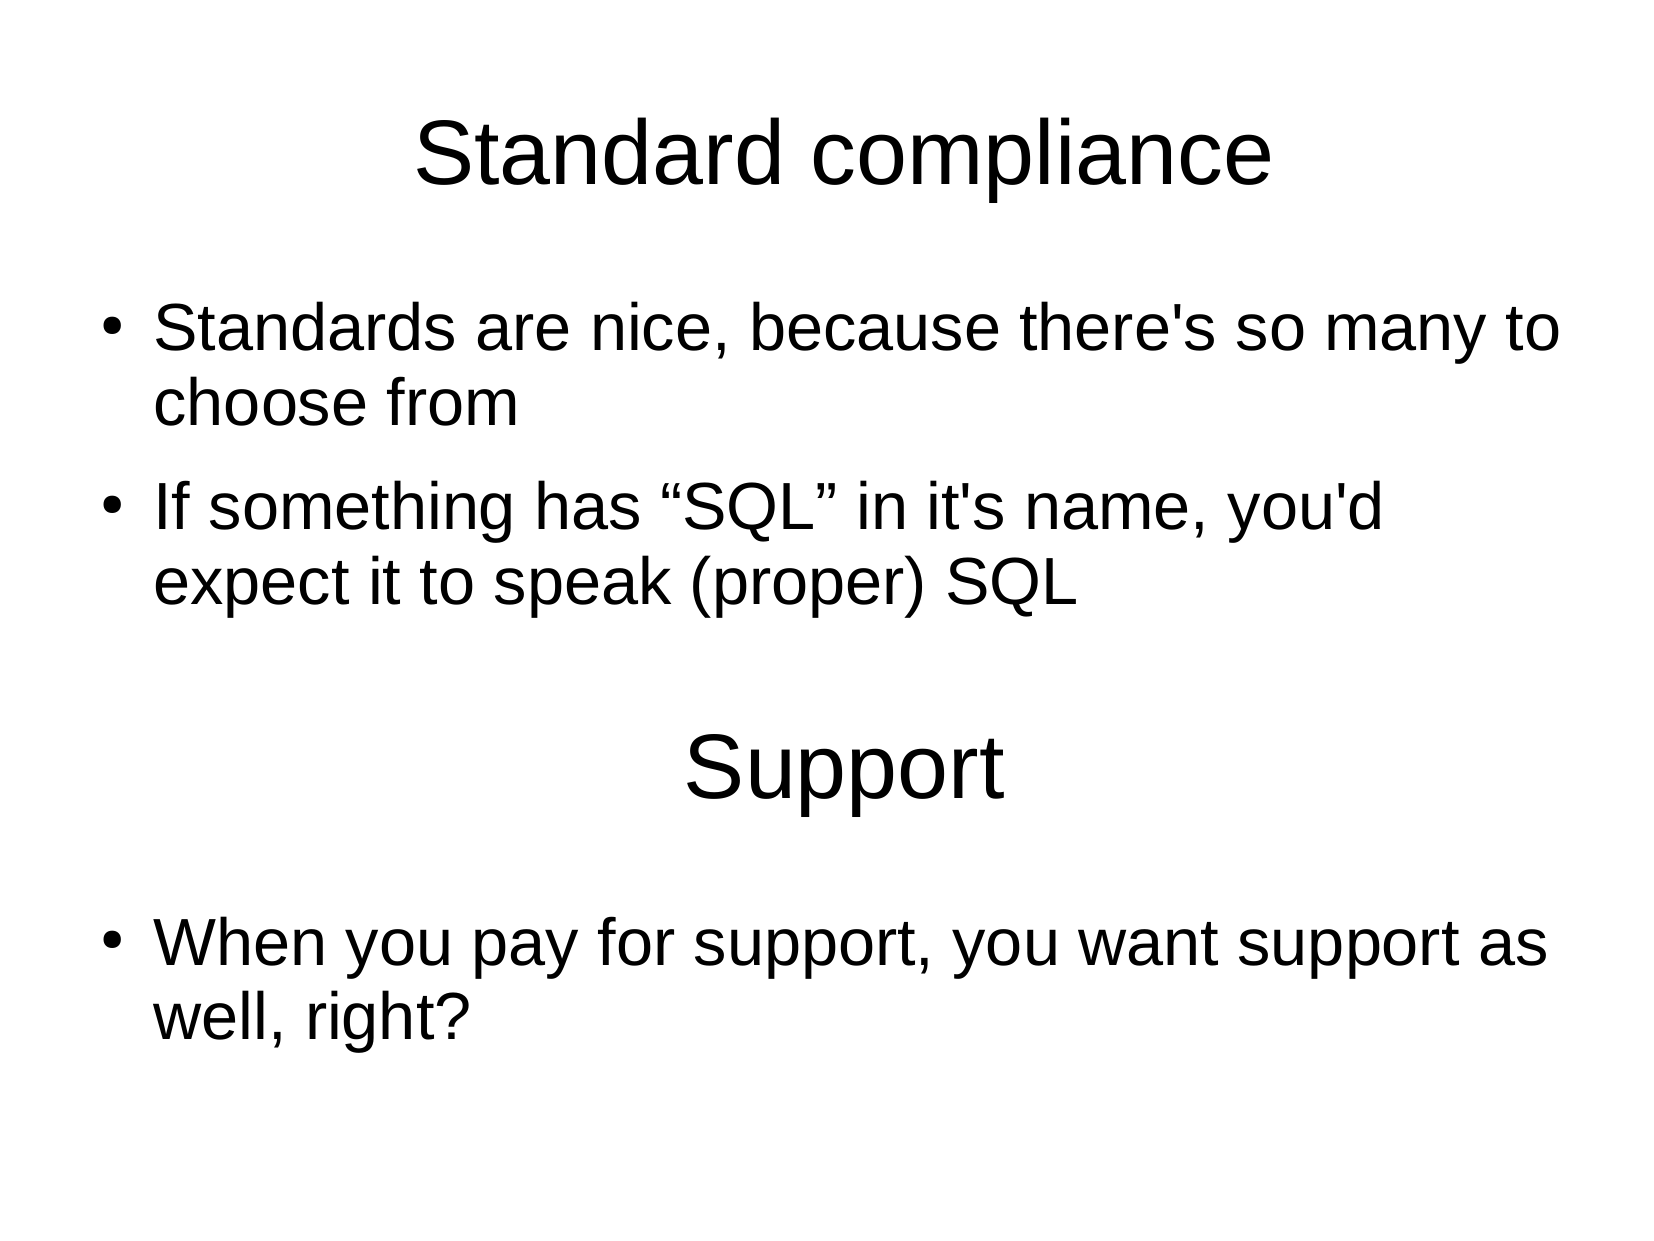

# Standard compliance
Standards are nice, because there's so many to choose from
If something has “SQL” in it's name, you'd expect it to speak (proper) SQL
Support
When you pay for support, you want support as well, right?